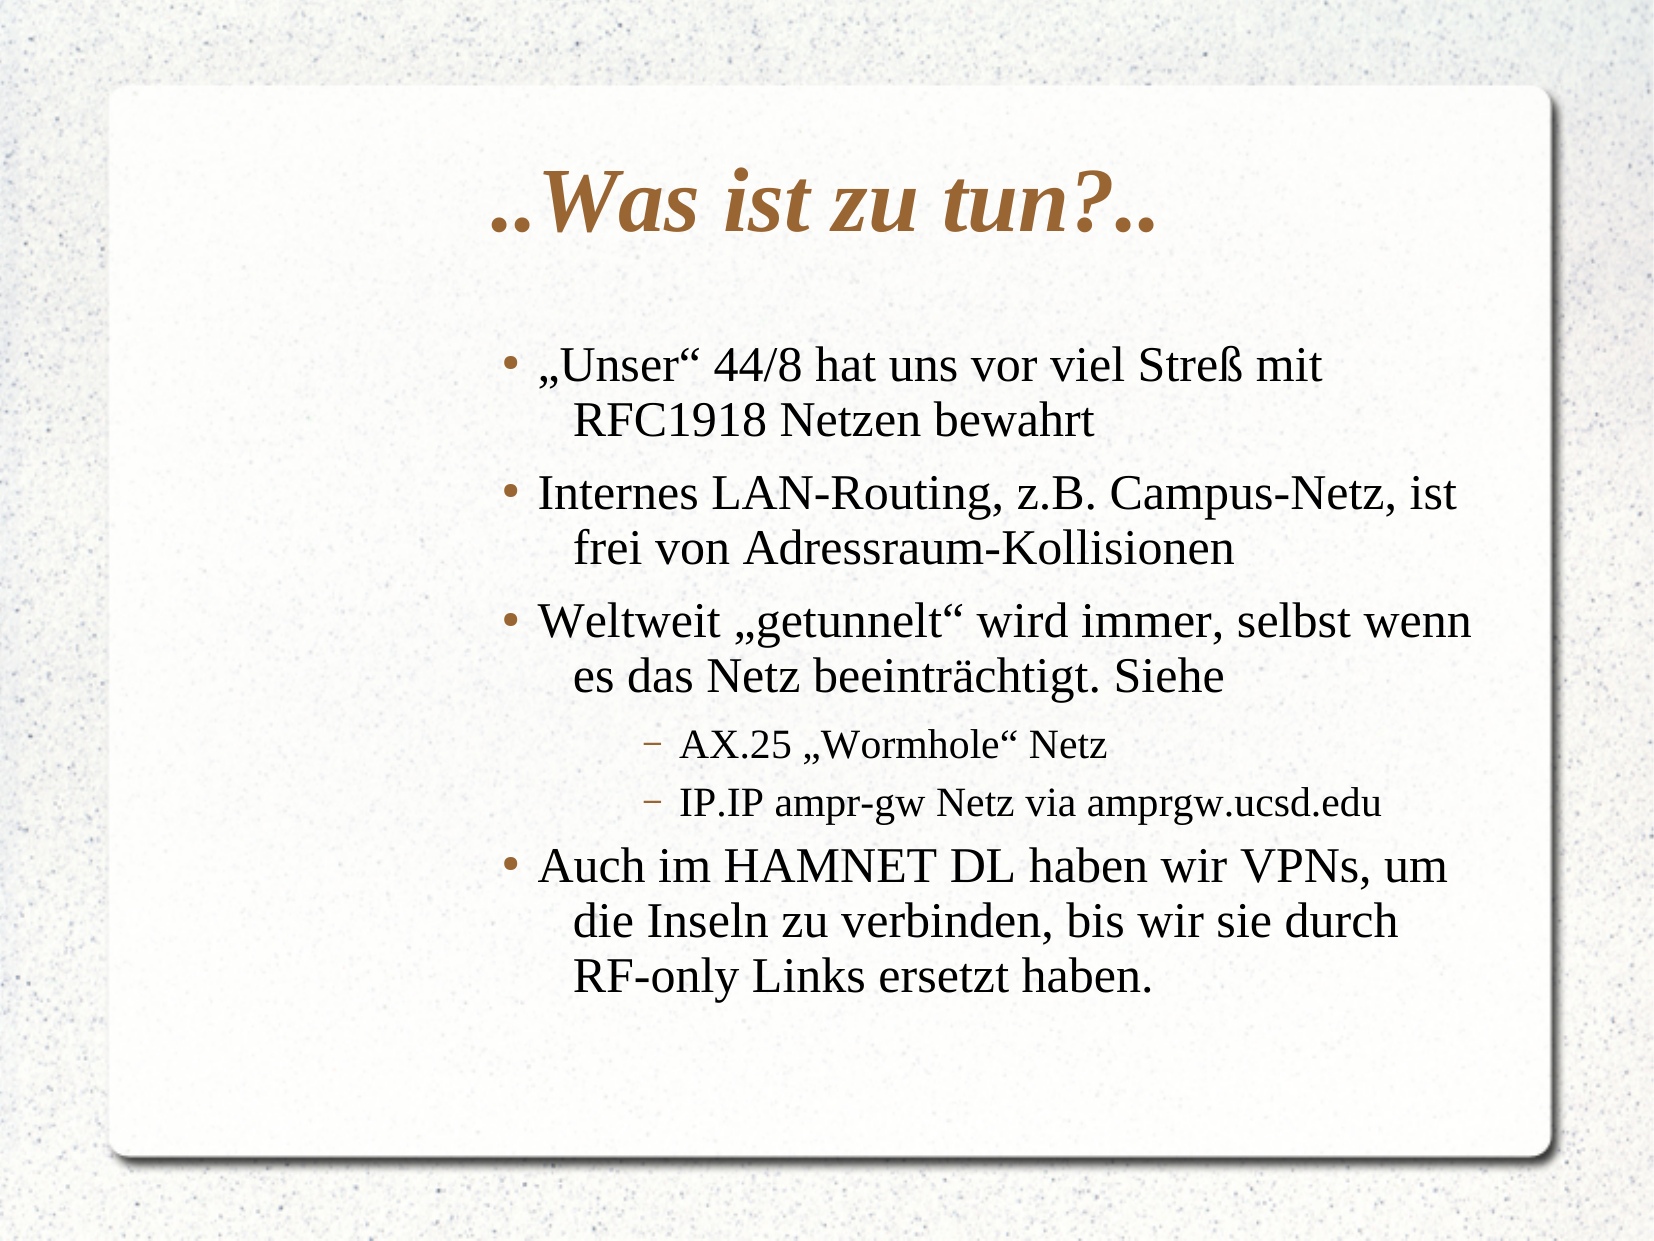

# ..Was ist zu tun?..
„Unser“ 44/8 hat uns vor viel Streß mit RFC1918 Netzen bewahrt
Internes LAN-Routing, z.B. Campus-Netz, ist frei von Adressraum-Kollisionen
Weltweit „getunnelt“ wird immer, selbst wenn es das Netz beeinträchtigt. Siehe
AX.25 „Wormhole“ Netz
IP.IP ampr-gw Netz via amprgw.ucsd.edu
Auch im HAMNET DL haben wir VPNs, um die Inseln zu verbinden, bis wir sie durch
RF-only Links ersetzt haben.